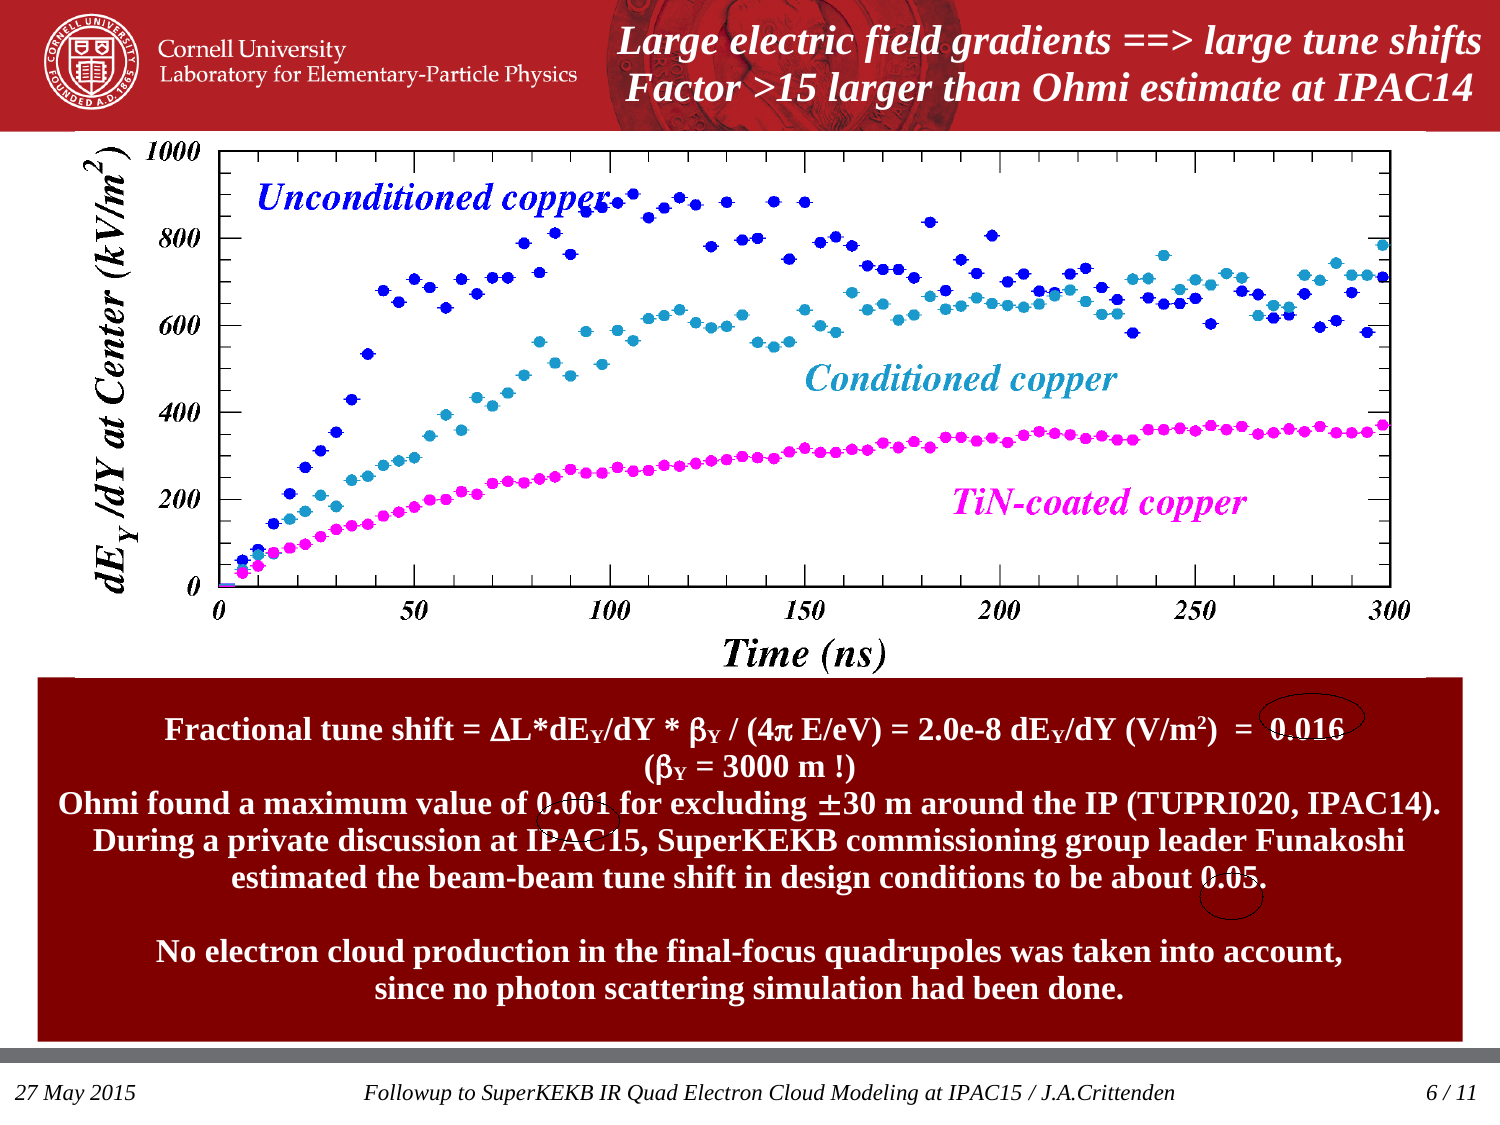

# Large electric field gradients ==> large tune shifts Factor >15 larger than Ohmi estimate at IPAC14
 Fractional tune shift = DL*dEY/dY * bY / (4p E/eV) = 2.0e-8 dEY/dY (V/m2) = 0.016
(bY = 3000 m !)
Ohmi found a maximum value of 0.001 for excluding ±30 m around the IP (TUPRI020, IPAC14).
During a private discussion at IPAC15, SuperKEKB commissioning group leader Funakoshi estimated the beam-beam tune shift in design conditions to be about 0.05.
No electron cloud production in the final-focus quadrupoles was taken into account,
since no photon scattering simulation had been done.